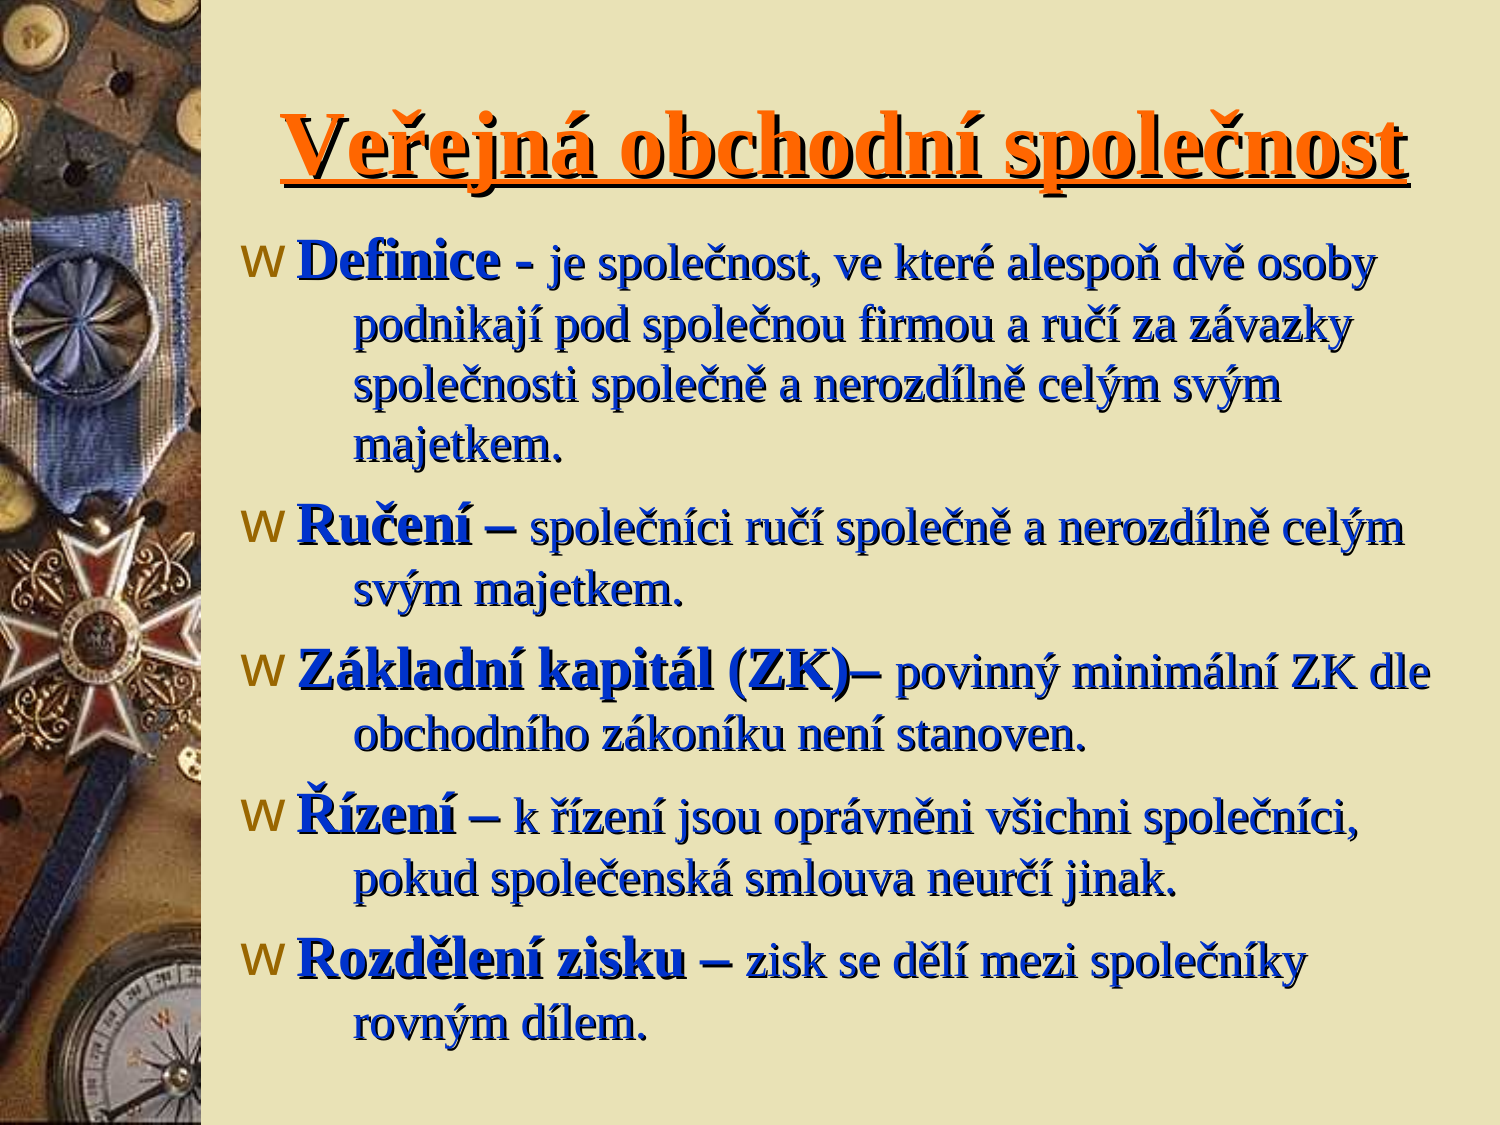

# Veřejná obchodní společnost
Definice - je společnost, ve které alespoň dvě osoby podnikají pod společnou firmou a ručí za závazky společnosti společně a nerozdílně celým svým majetkem.
Ručení – společníci ručí společně a nerozdílně celým svým majetkem.
Základní kapitál (ZK)– povinný minimální ZK dle obchodního zákoníku není stanoven.
Řízení – k řízení jsou oprávněni všichni společníci, pokud společenská smlouva neurčí jinak.
Rozdělení zisku – zisk se dělí mezi společníky rovným dílem.